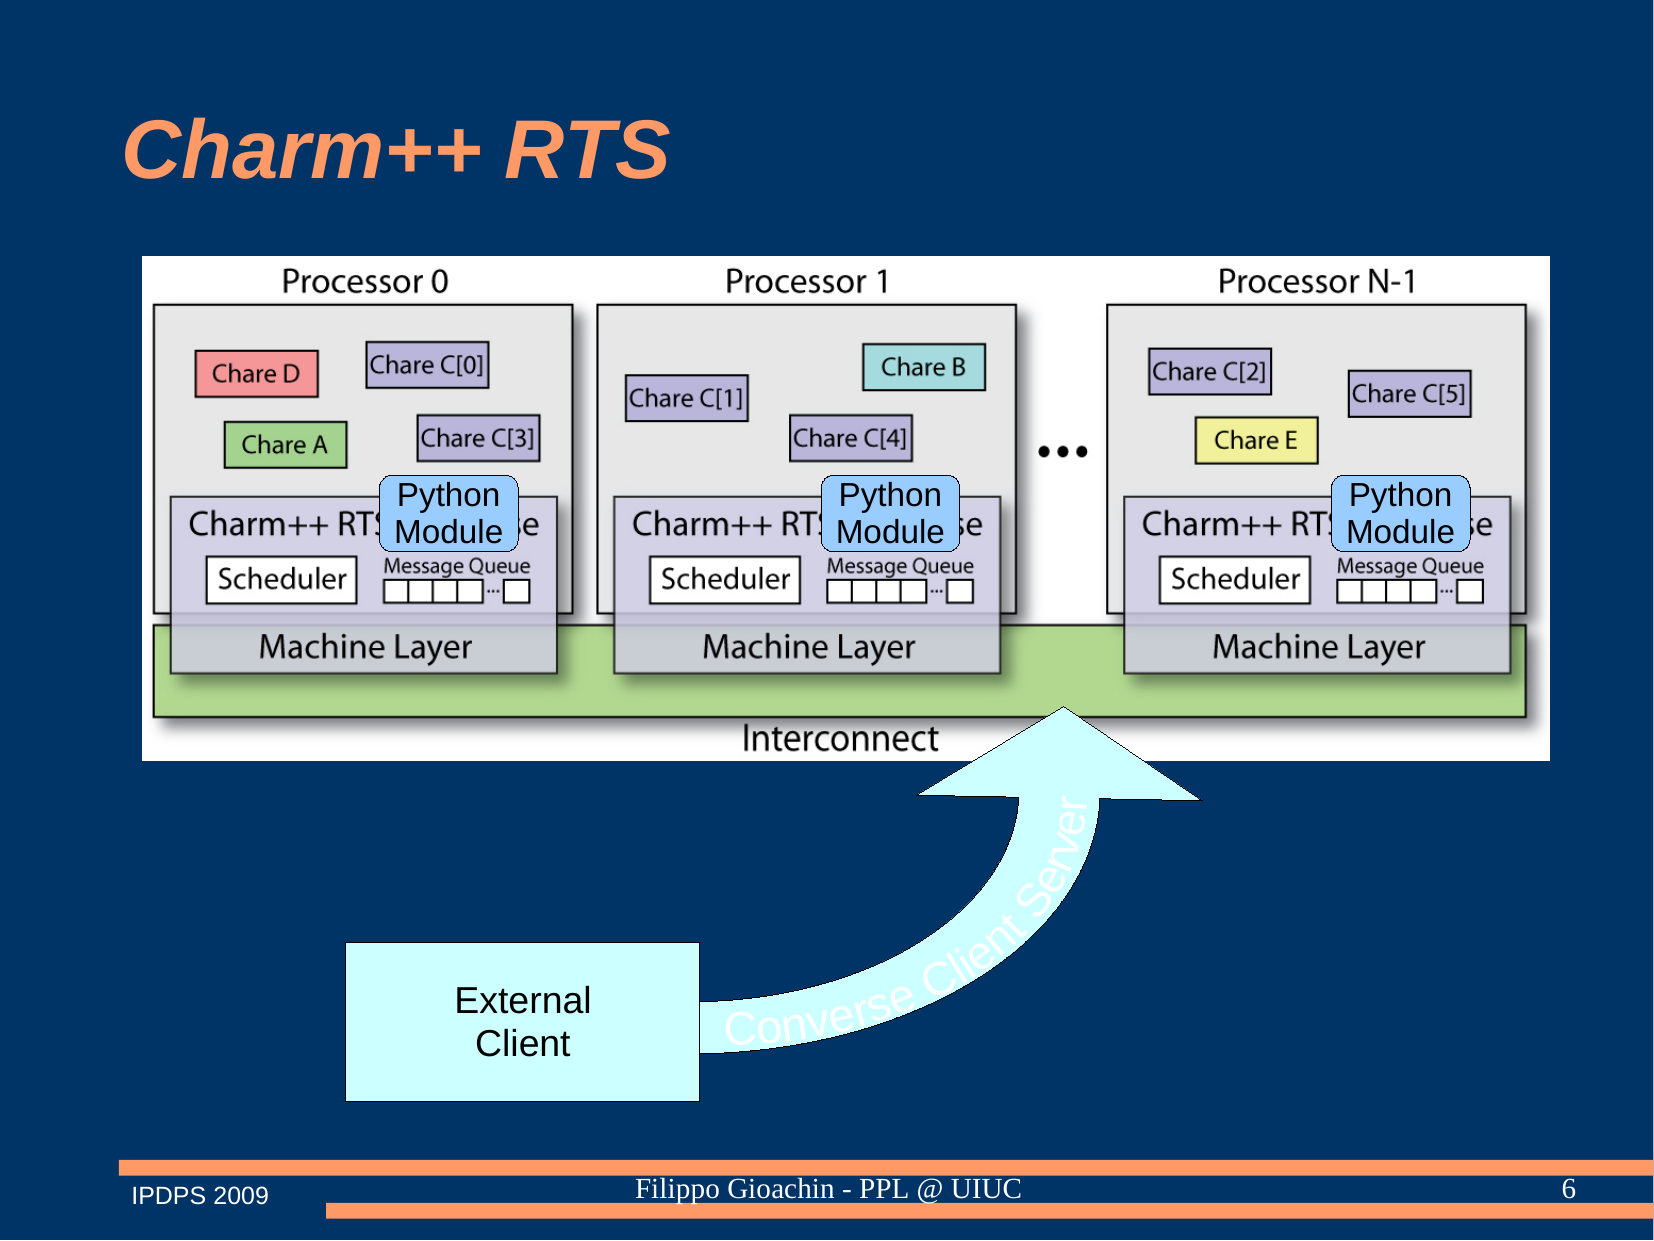

# Charm++ RTS
Python
Module
Python
Module
Python
Module
Converse Client Server
External
Client
6
Filippo Gioachin - PPL @ UIUC